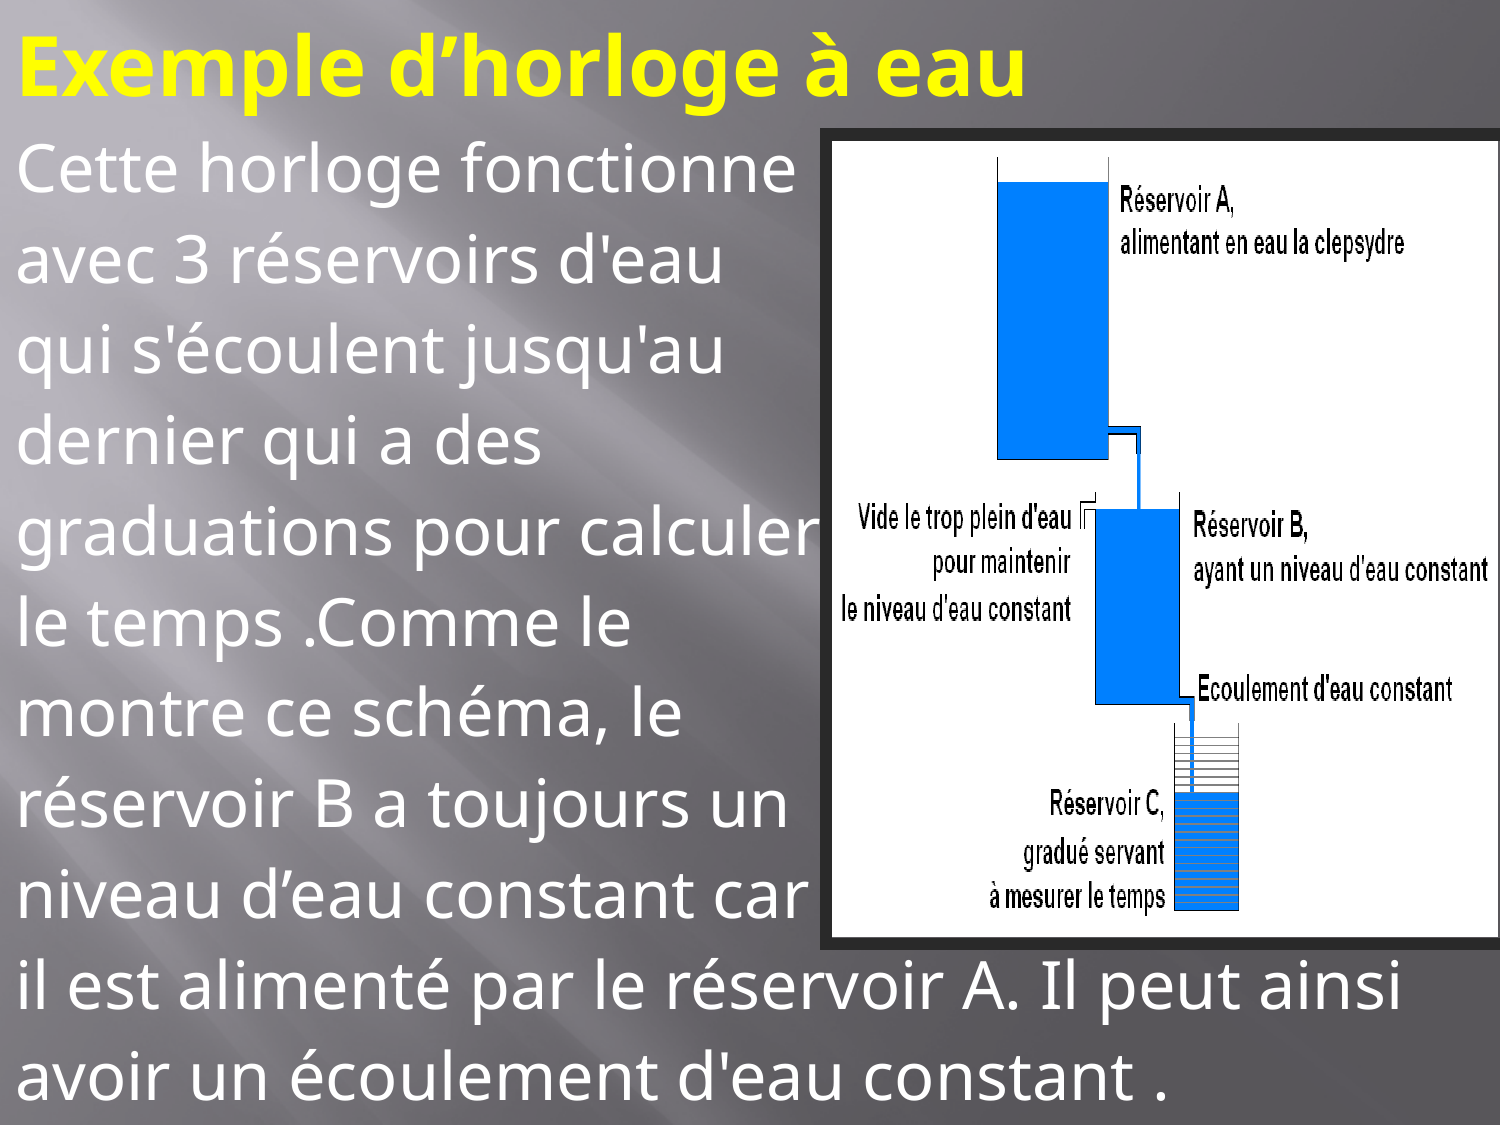

Exemple d’horloge à eau
Cette horloge fonctionne
avec 3 réservoirs d'eau
qui s'écoulent jusqu'au
dernier qui a des
graduations pour calculer
le temps .Comme le
montre ce schéma, le
réservoir B a toujours un
niveau d’eau constant car
il est alimenté par le réservoir A. Il peut ainsi avoir un écoulement d'eau constant .